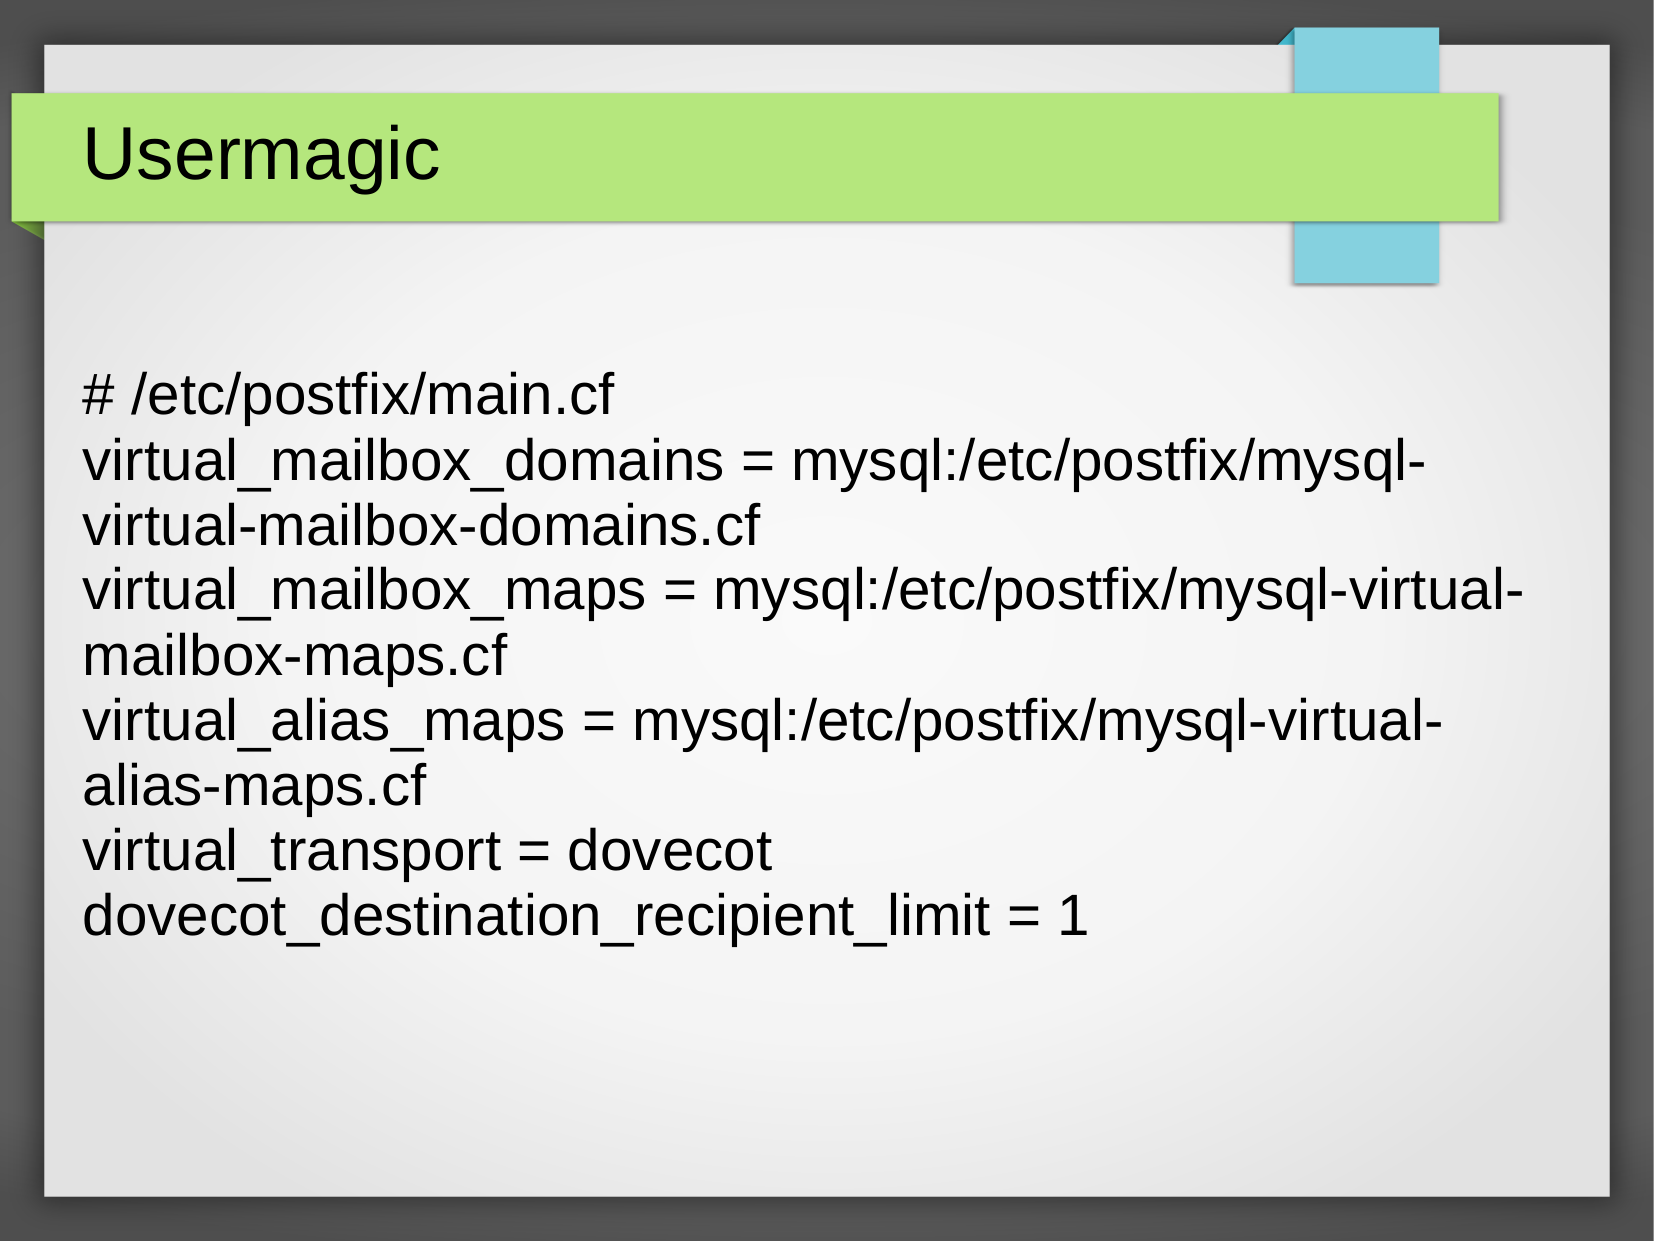

# Usermagic
# /etc/postfix/main.cf
virtual_mailbox_domains = mysql:/etc/postfix/mysql-virtual-mailbox-domains.cf
virtual_mailbox_maps = mysql:/etc/postfix/mysql-virtual-mailbox-maps.cf
virtual_alias_maps = mysql:/etc/postfix/mysql-virtual-alias-maps.cf
virtual_transport = dovecot
dovecot_destination_recipient_limit = 1